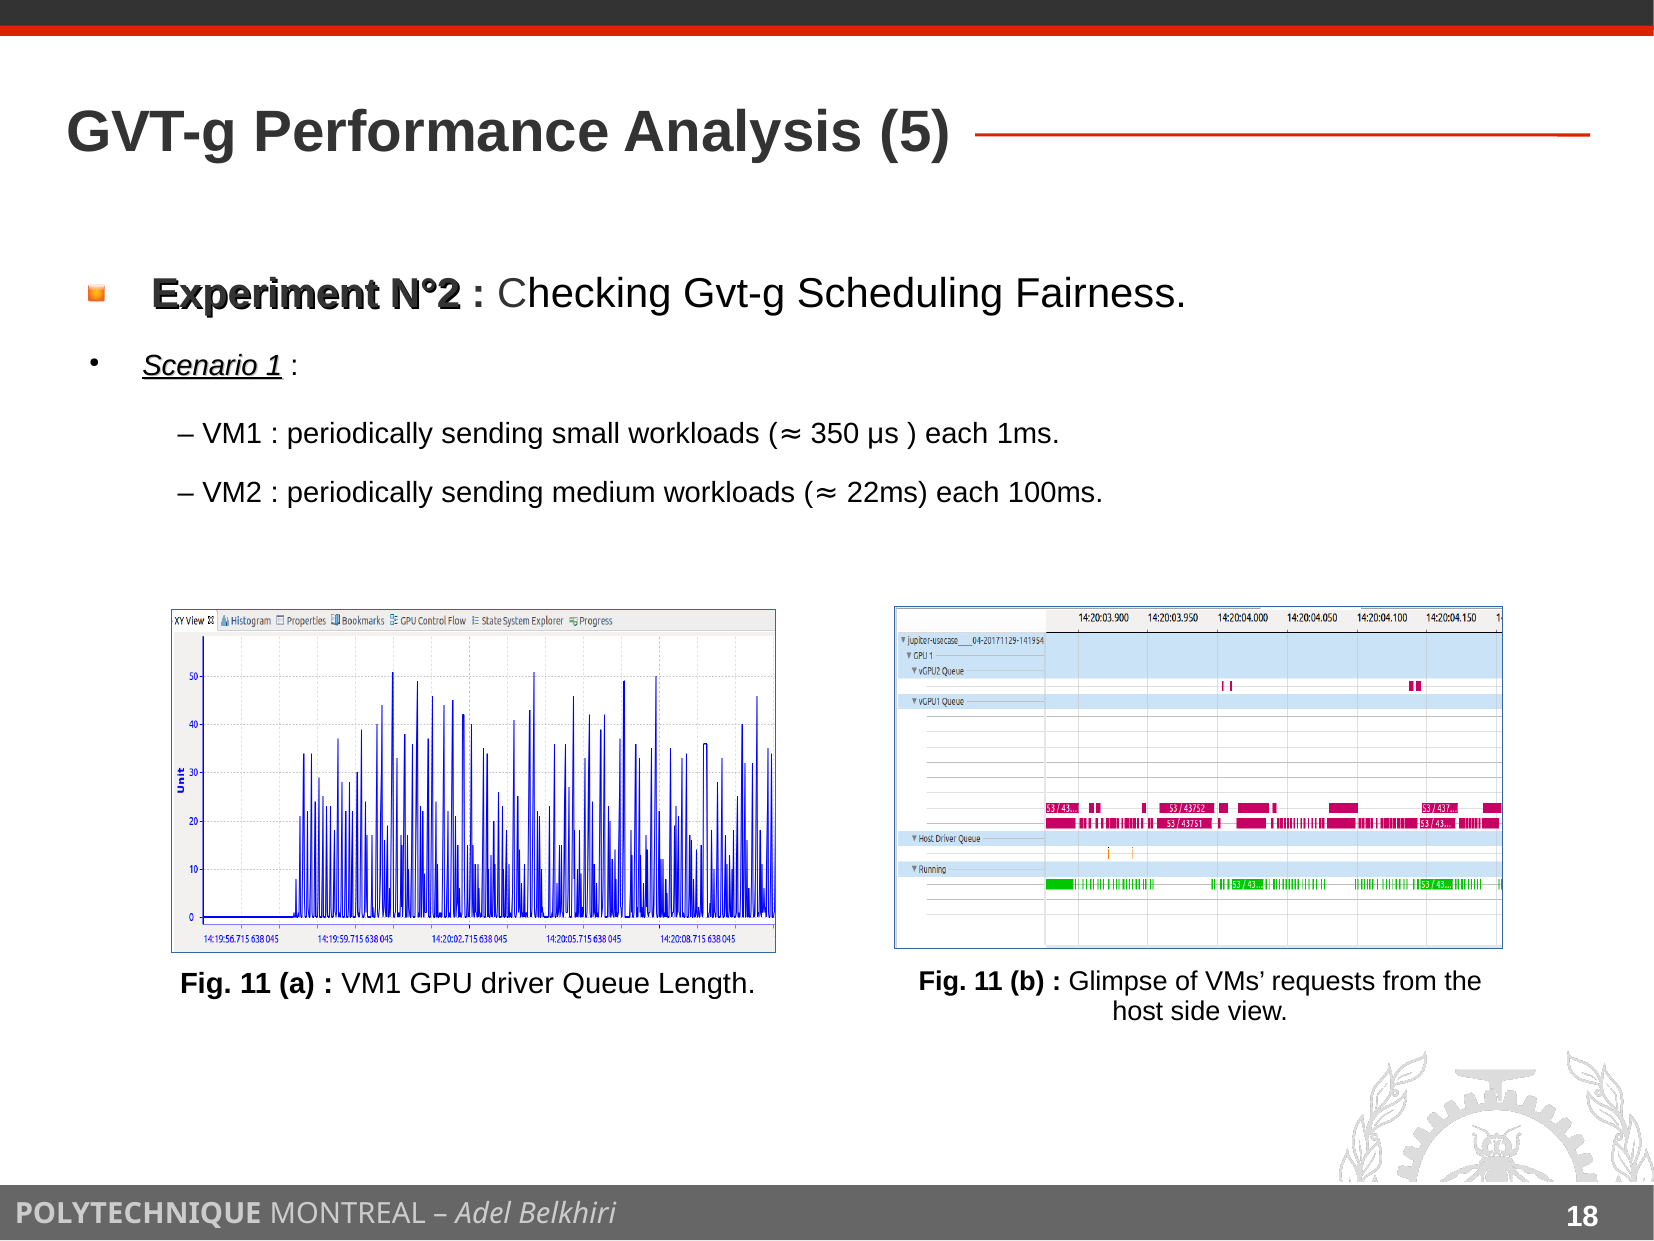

GVT-g Performance Analysis (5)
 Experiment N°2 : Checking Gvt-g Scheduling Fairness.
# Scenario 1 :
– VM1 : periodically sending small workloads (≈ 350 μs ) each 1ms.
– VM2 : periodically sending medium workloads (≈ 22ms) each 100ms.
Fig. 11 (b) : Glimpse of VMs’ requests from the host side view.
Fig. 11 (a) : VM1 GPU driver Queue Length.
POLYTECHNIQUE MONTREAL – Adel Belkhiri
18